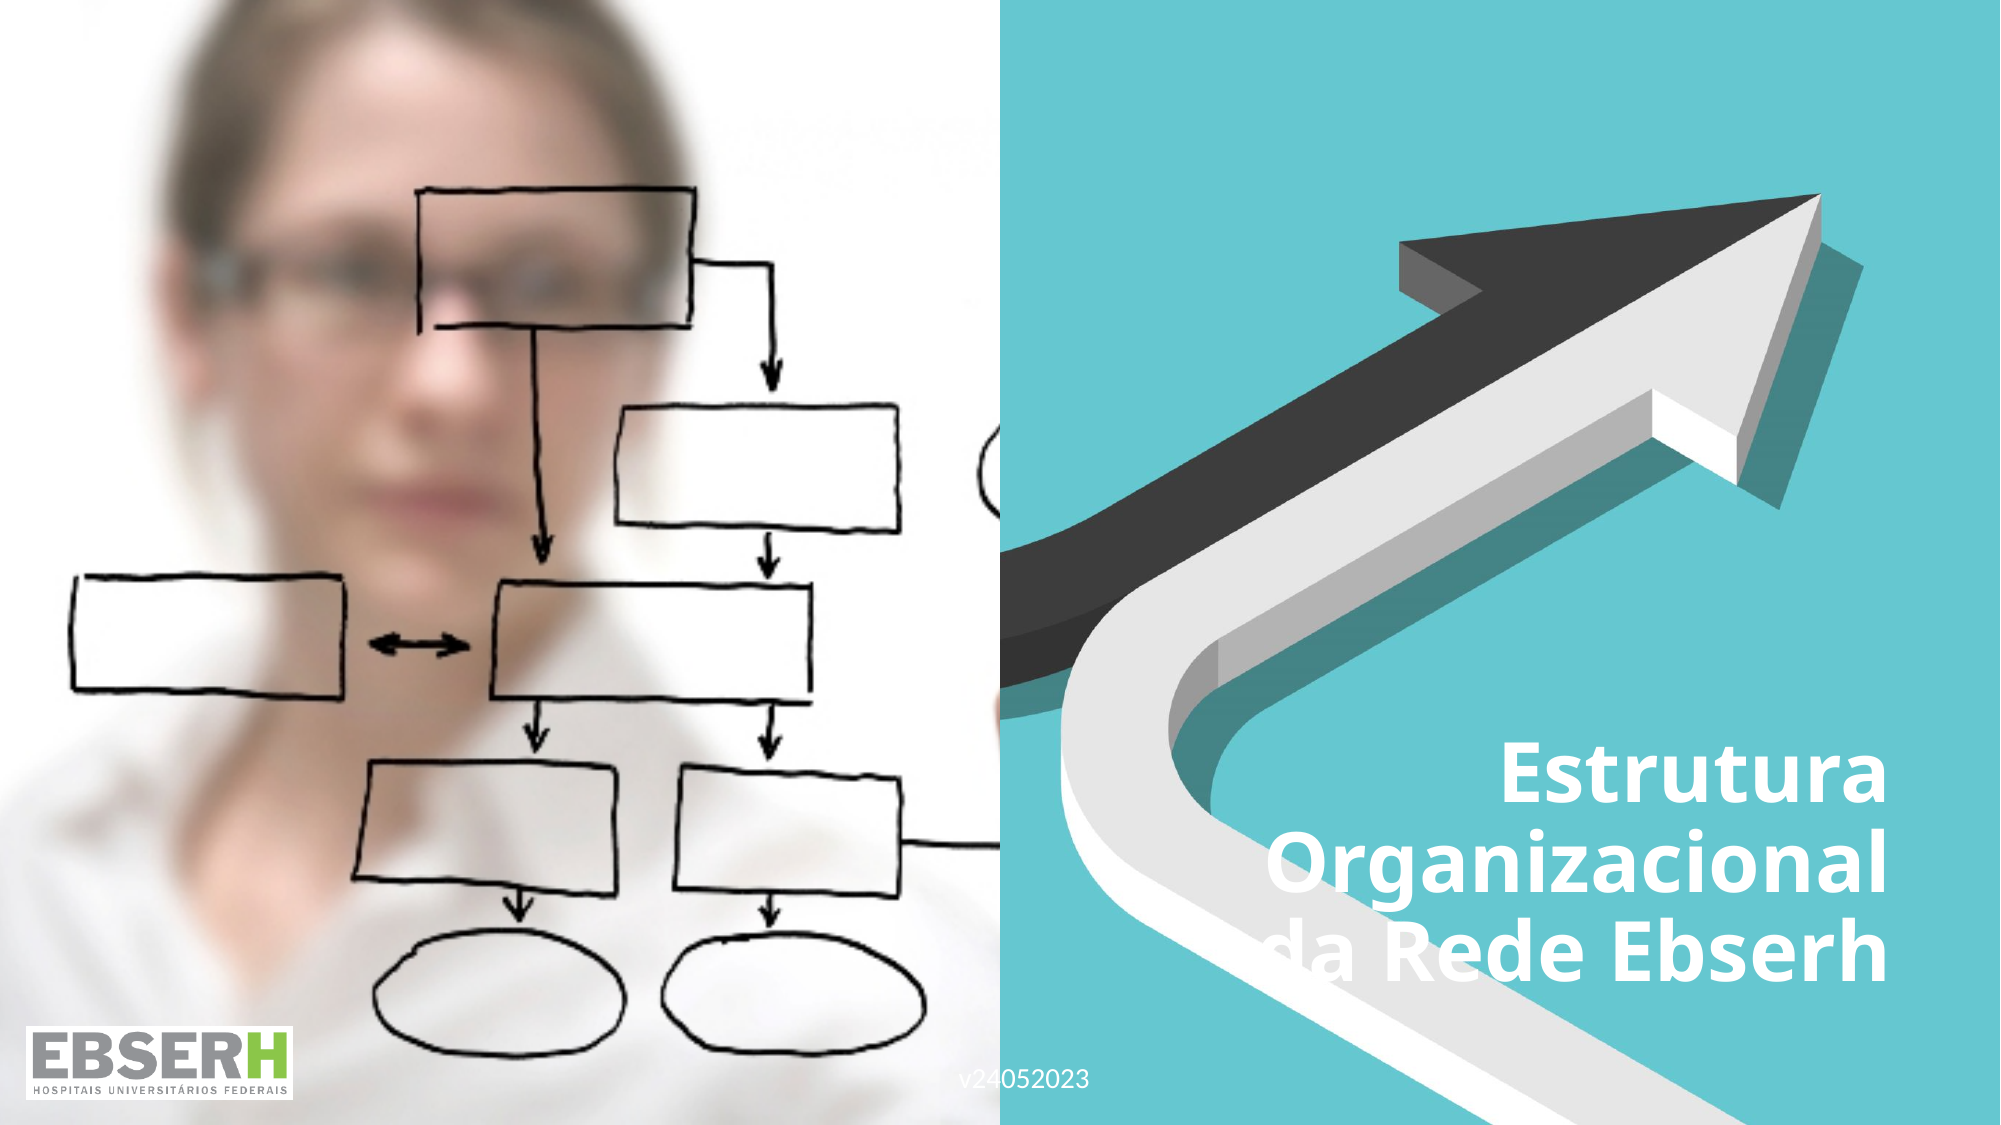

# Estrutura Organizacional da Rede Ebserh
v24052023